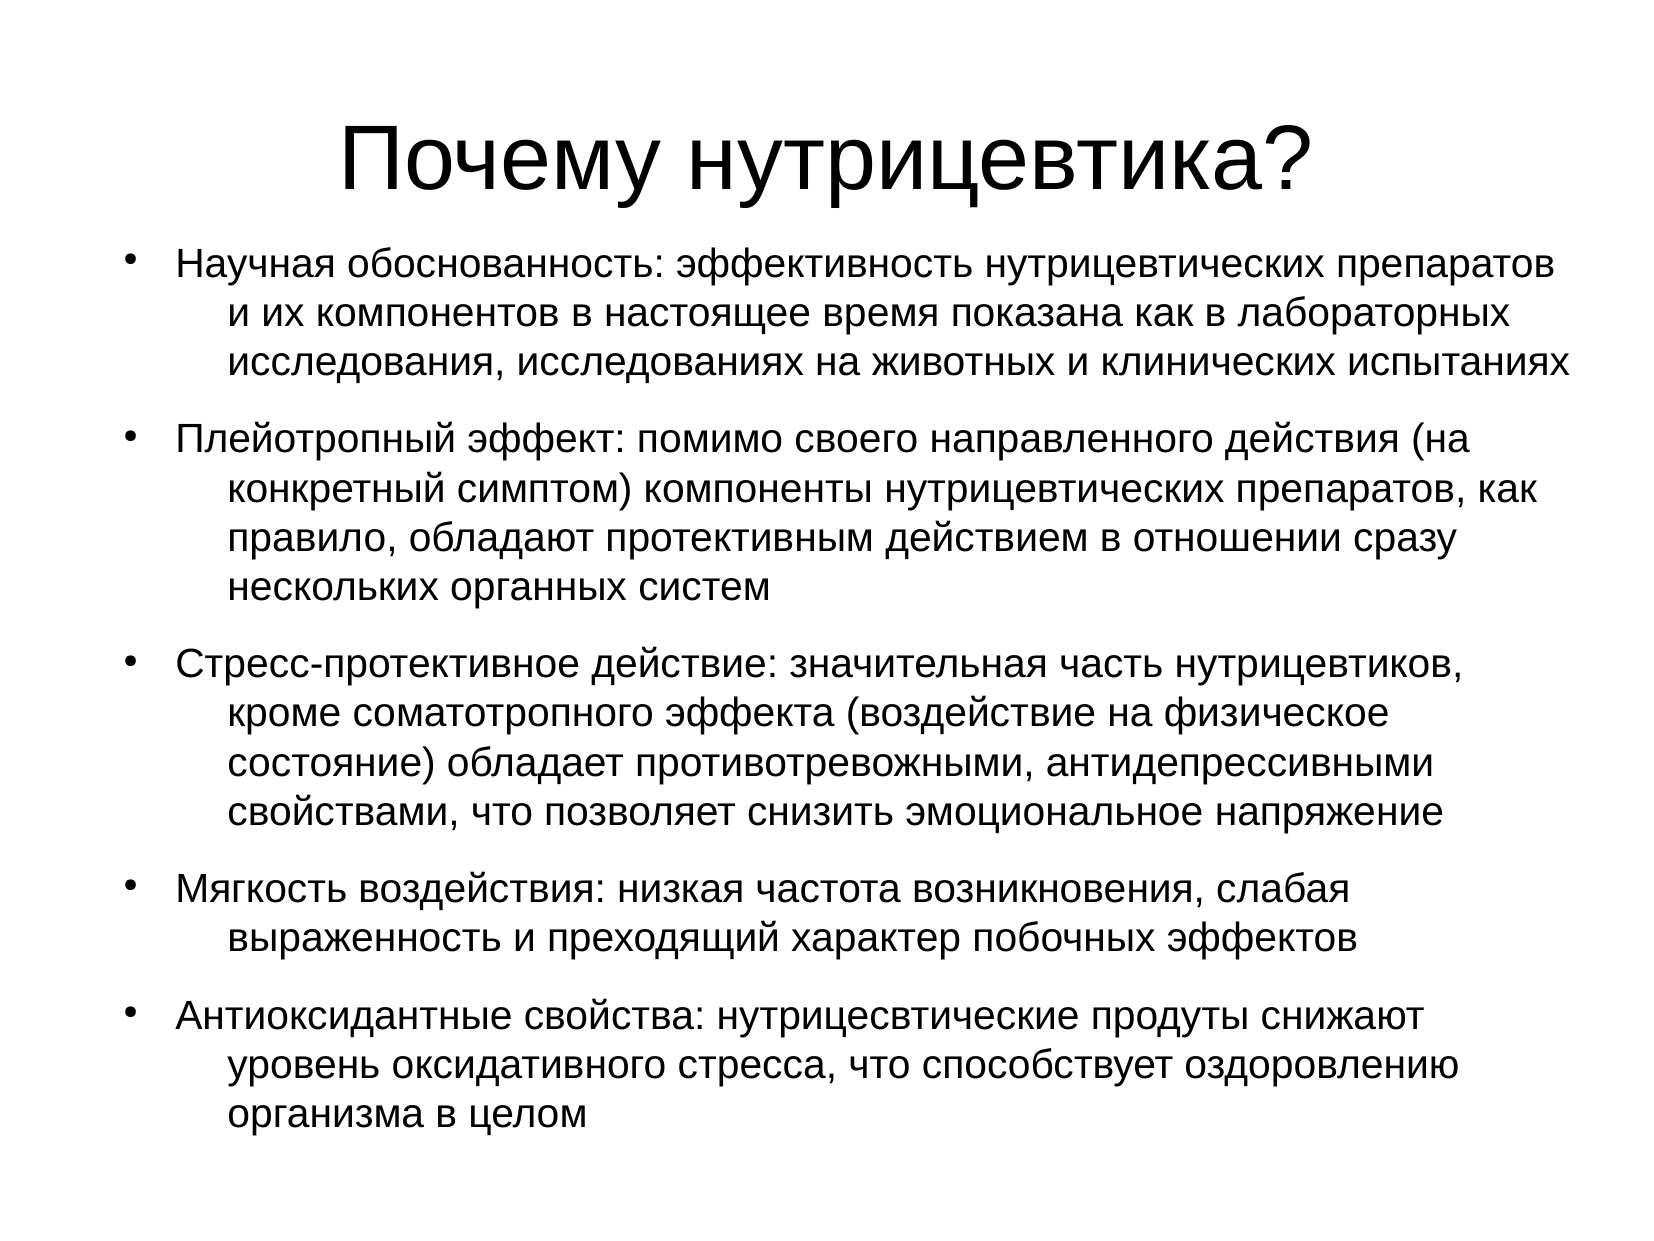

# Почему нутрицевтика?
Научная обоснованность: эффективность нутрицевтических препаратов и их компонентов в настоящее время показана как в лабораторных исследования, исследованиях на животных и клинических испытаниях
Плейотропный эффект: помимо своего направленного действия (на конкретный симптом) компоненты нутрицевтических препаратов, как правило, обладают протективным действием в отношении сразу нескольких органных систем
Стресс-протективное действие: значительная часть нутрицевтиков, кроме соматотропного эффекта (воздействие на физическое состояние) обладает противотревожными, антидепрессивными свойствами, что позволяет снизить эмоциональное напряжение
Мягкость воздействия: низкая частота возникновения, слабая выраженность и преходящий характер побочных эффектов
Антиоксидантные свойства: нутрицесвтические продуты снижают уровень оксидативного стресса, что способствует оздоровлению организма в целом